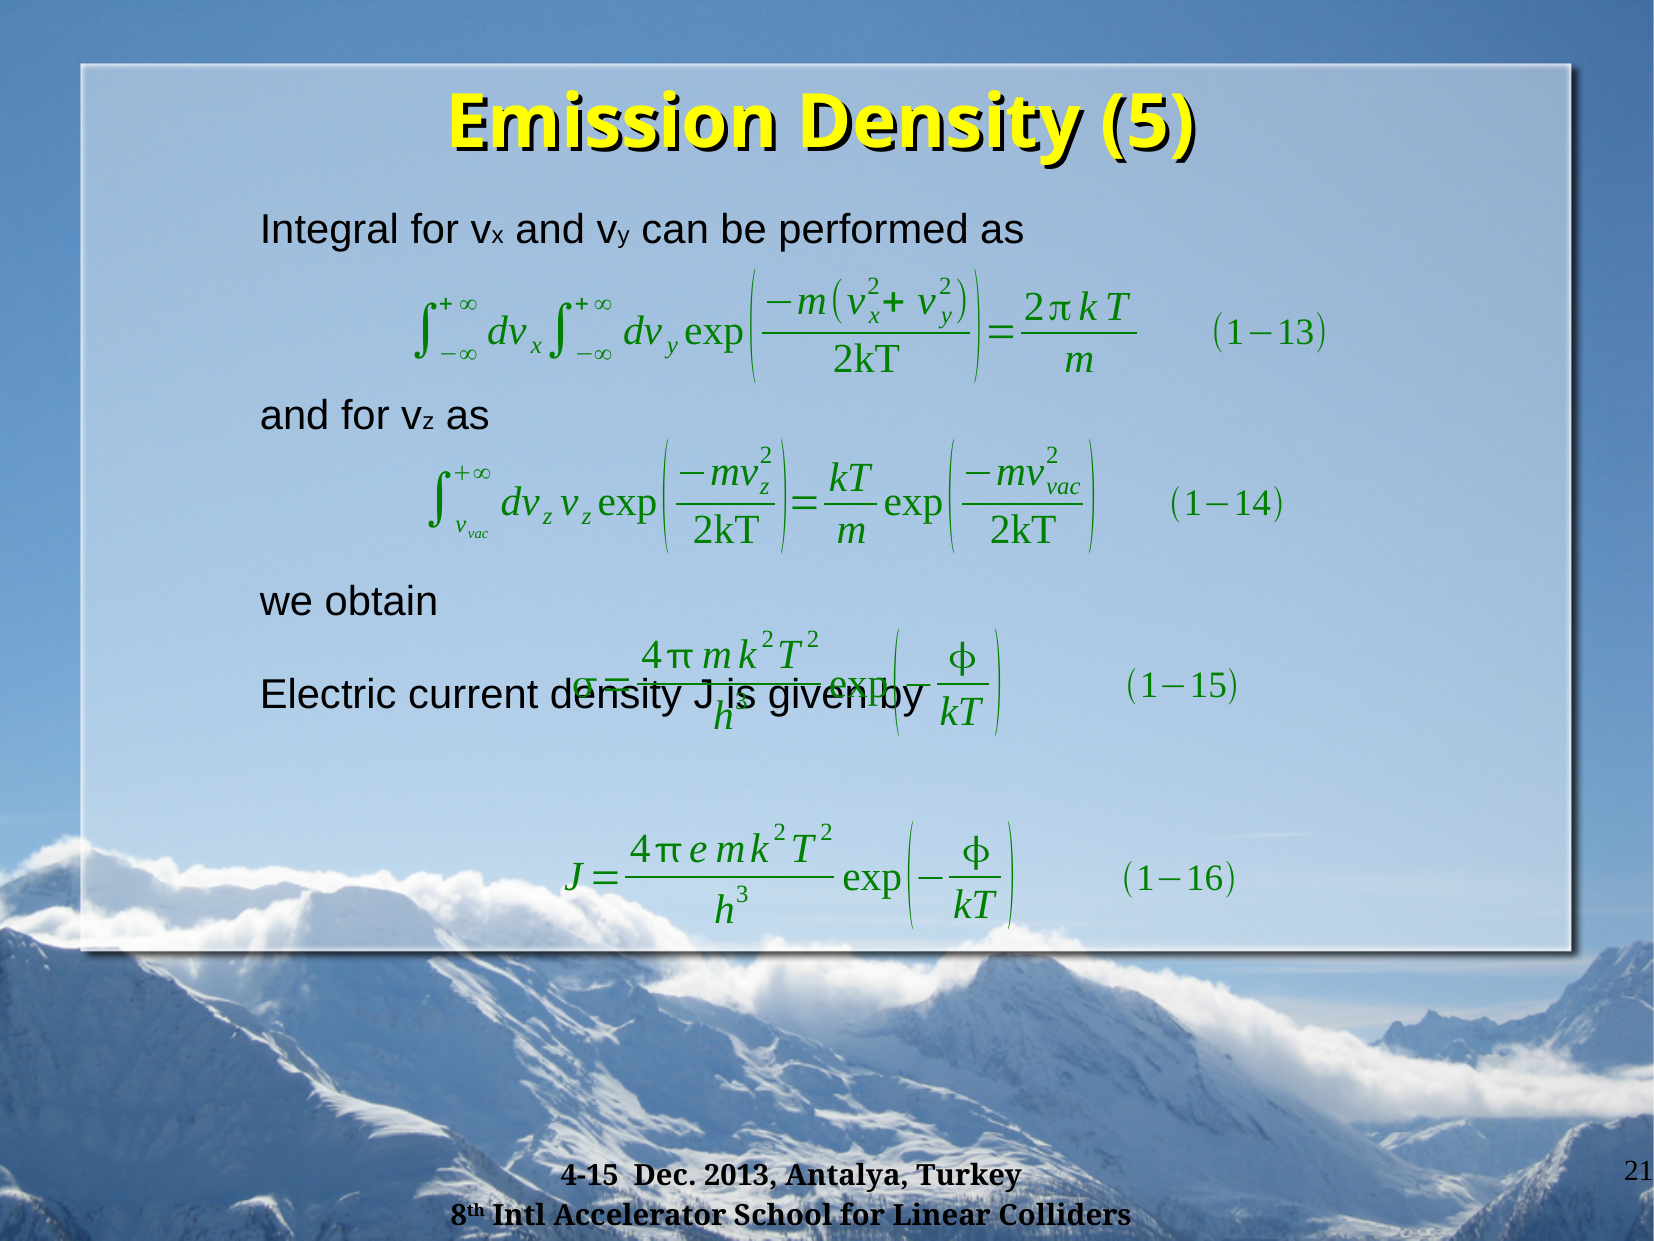

# Emission Density (5)
Integral for vx and vy can be performed as
and for vz as
we obtain
Electric current density J is given by
21